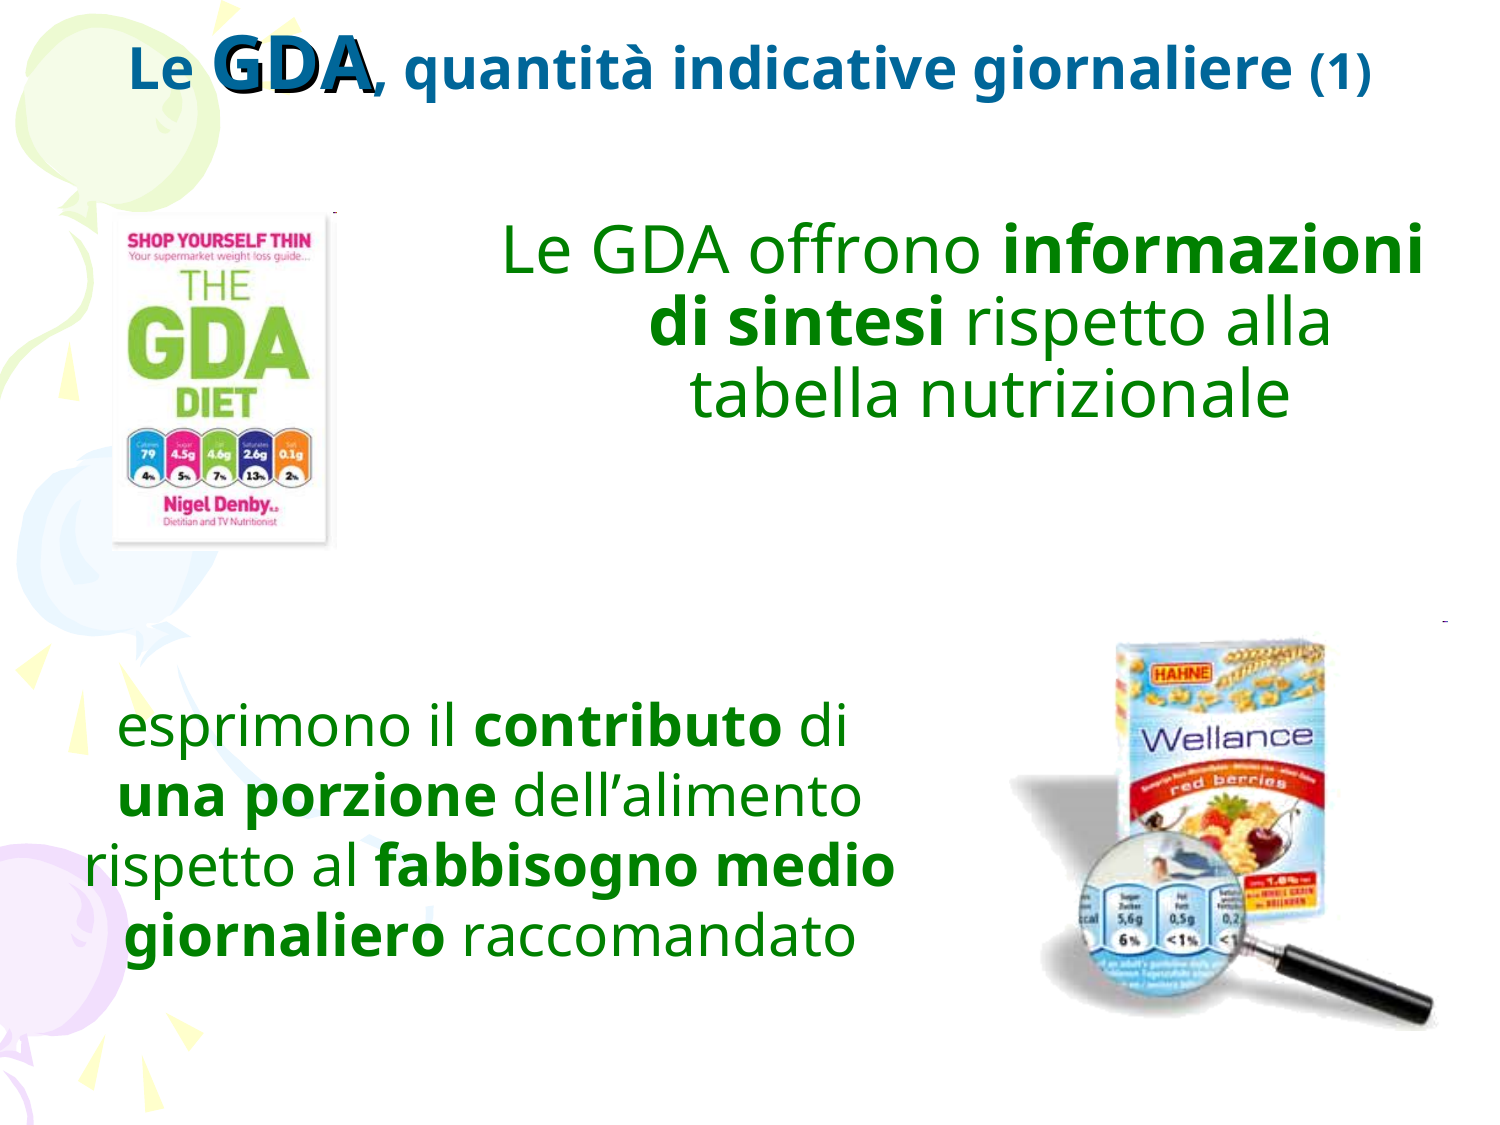

# Le GDA, quantità indicative giornaliere (1)
Le GDA offrono informazioni di sintesi rispetto alla tabella nutrizionale
esprimono il contributo di
una porzione dell’alimento
rispetto al fabbisogno medio
giornaliero raccomandato